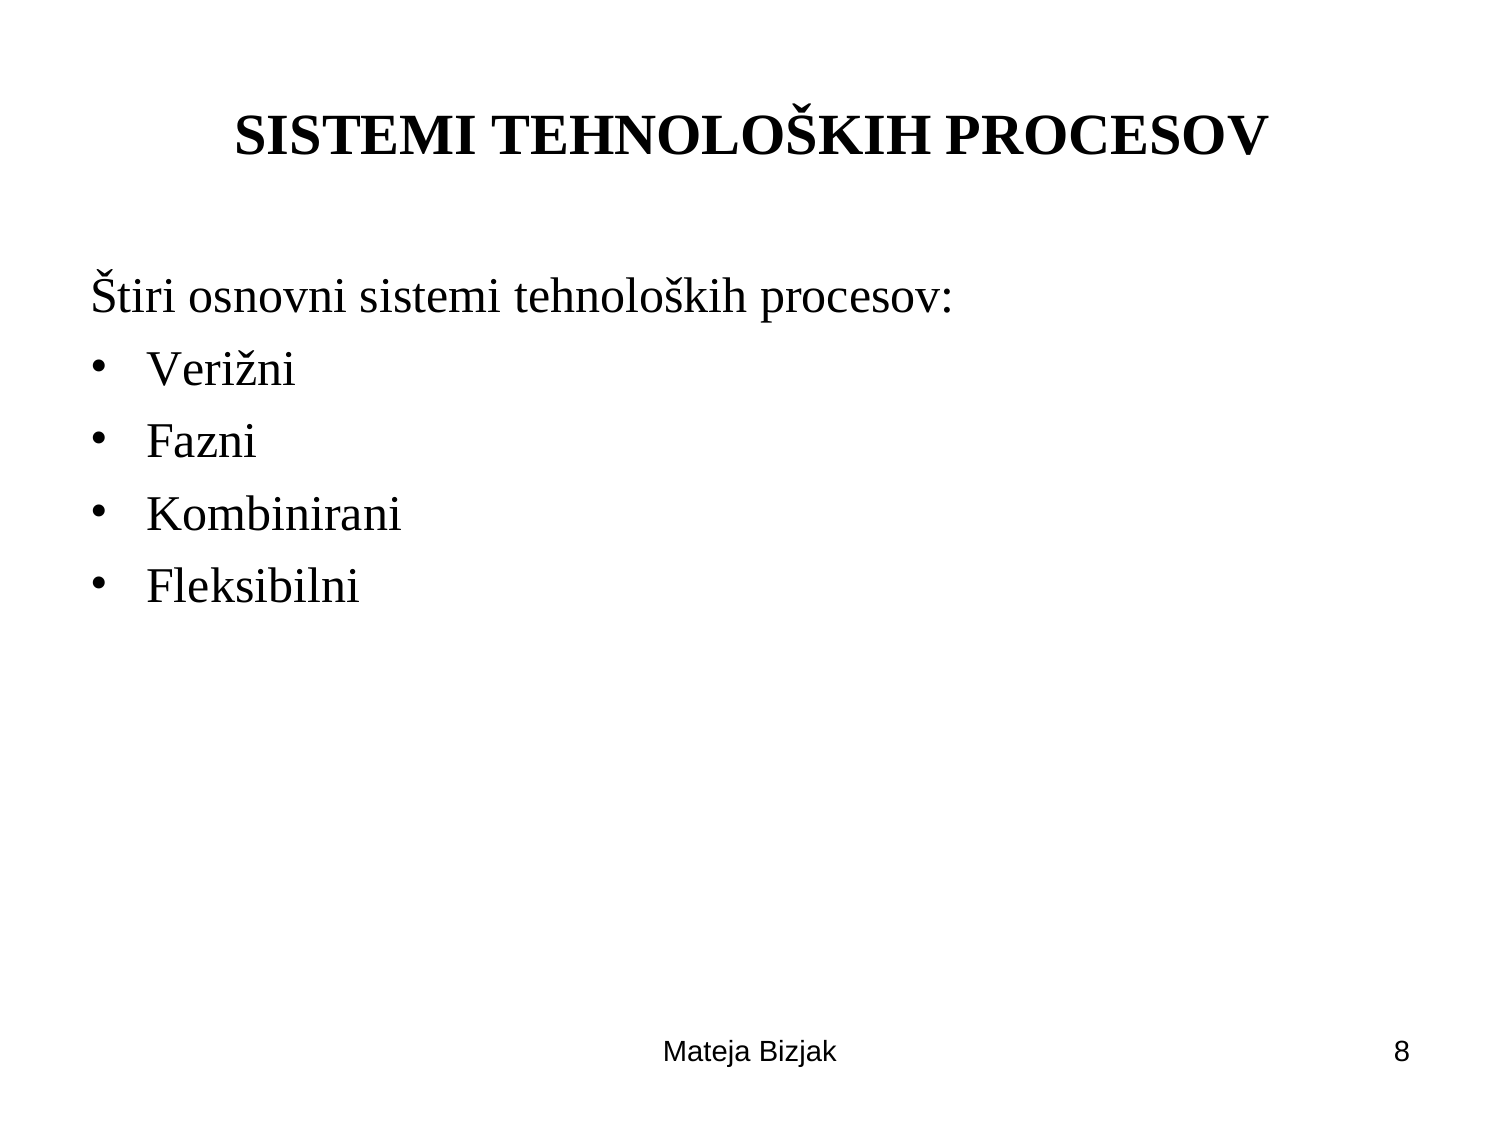

# SISTEMI TEHNOLOŠKIH PROCESOV
Štiri osnovni sistemi tehnoloških procesov:
Verižni
Fazni
Kombinirani
Fleksibilni
Mateja Bizjak